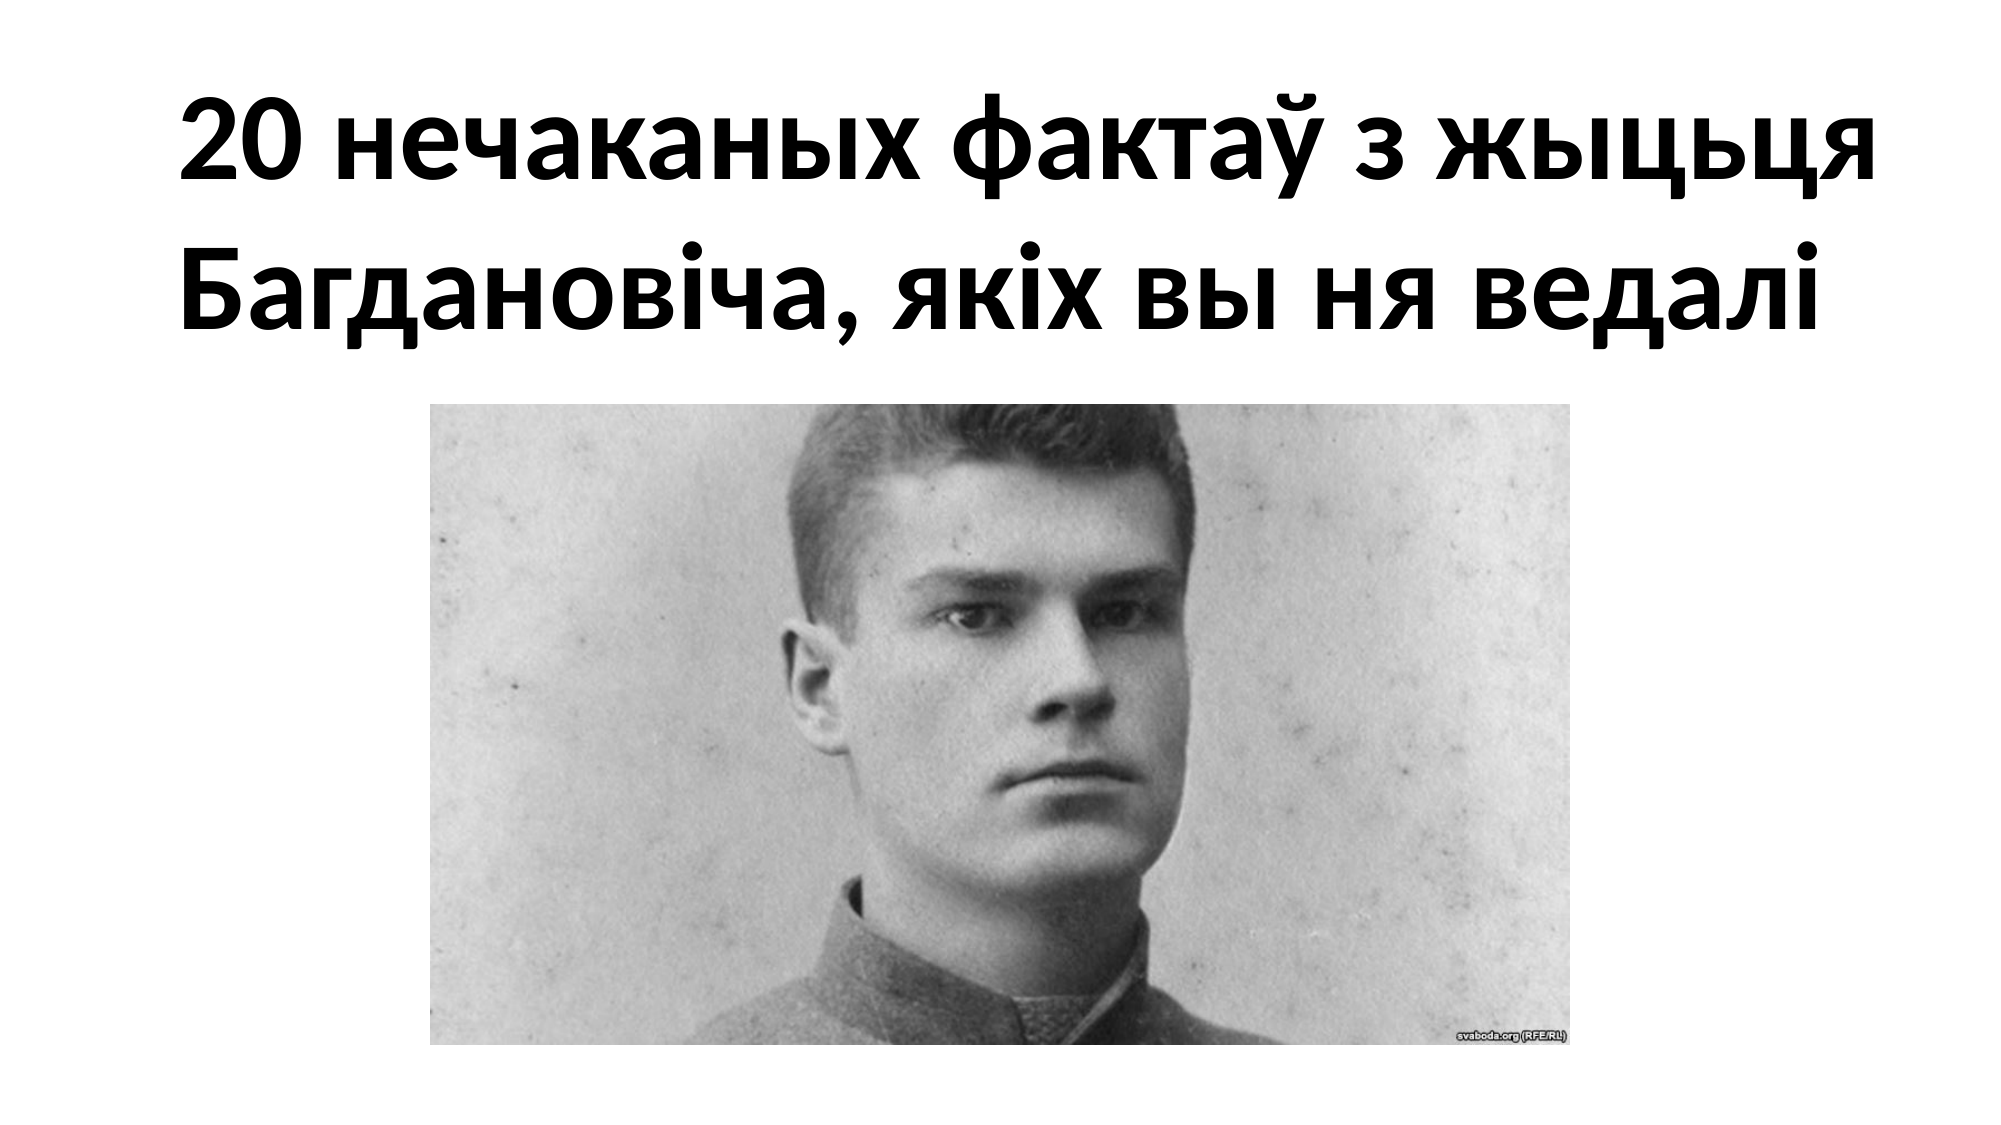

20 нечаканых фактаў з жыцьця Багдановіча, якіх вы ня ведалі